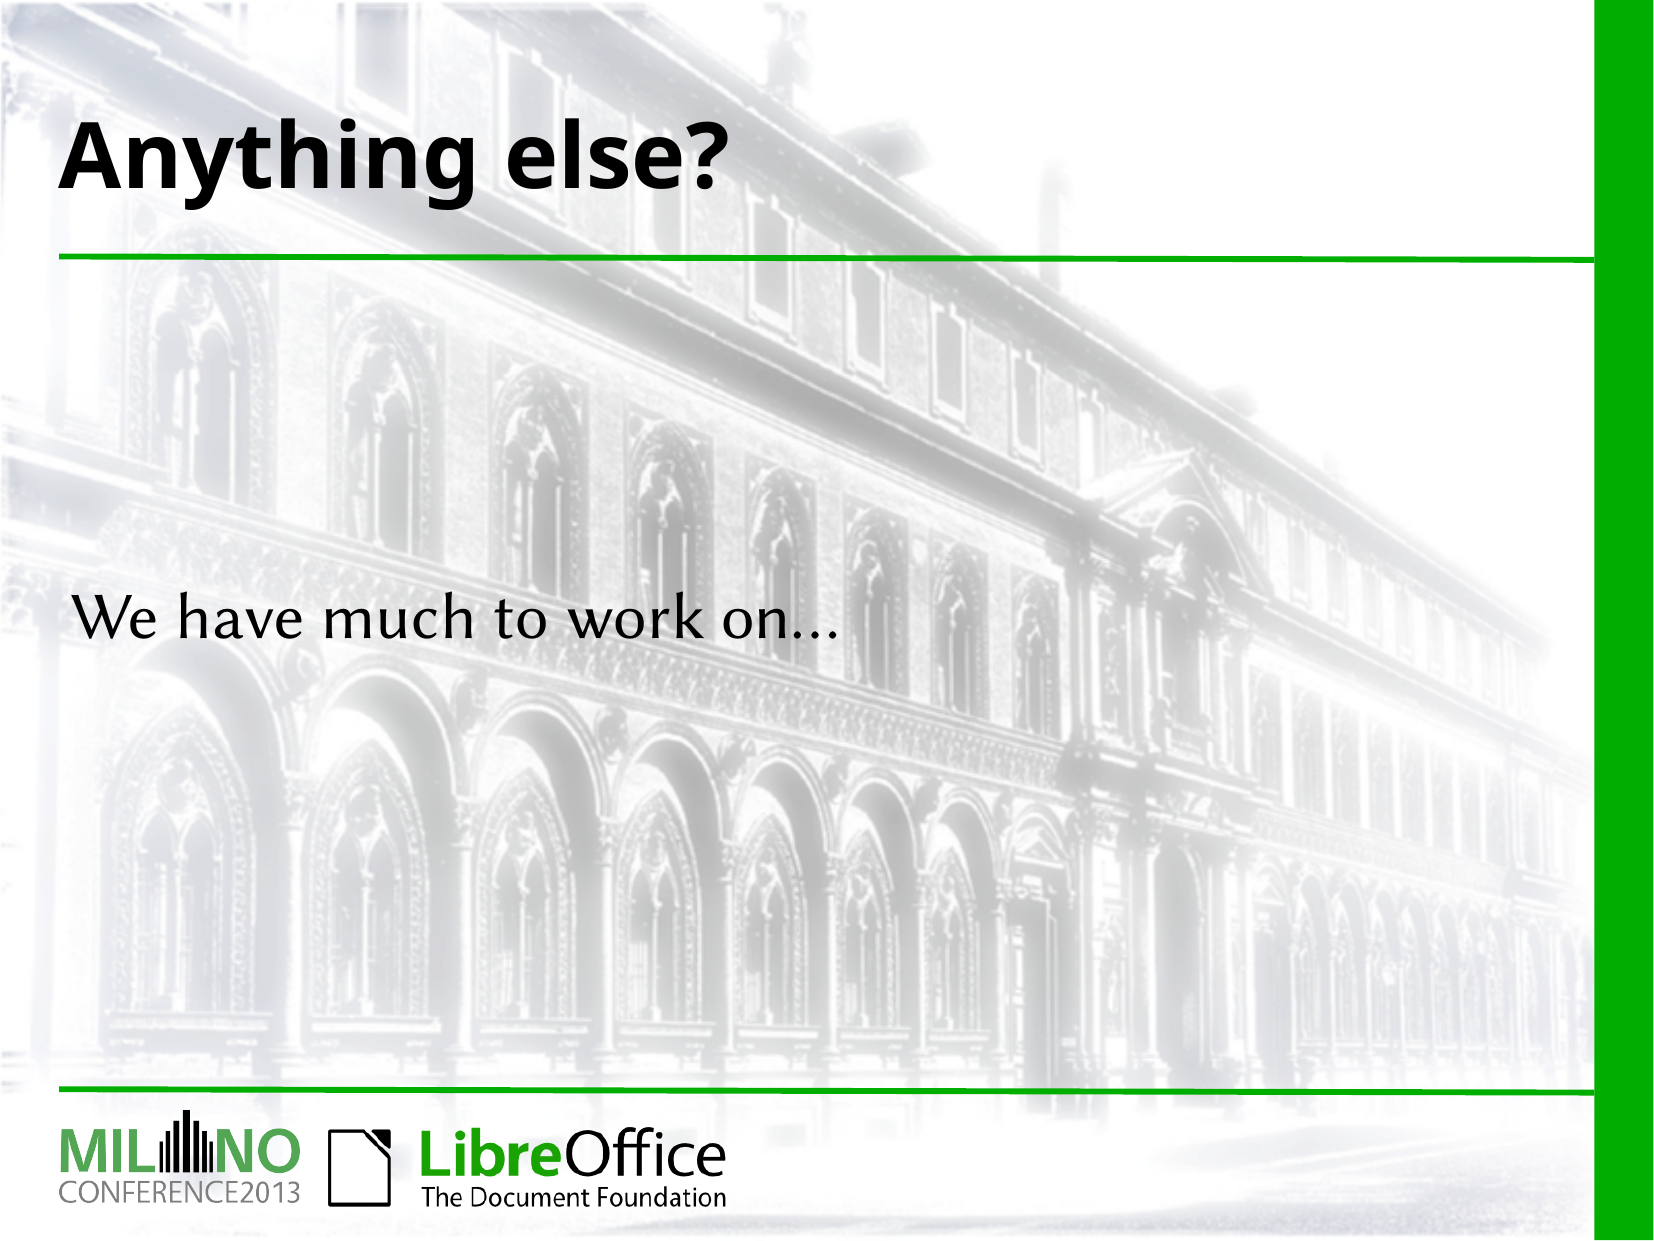

# Anything else?
We have much to work on...